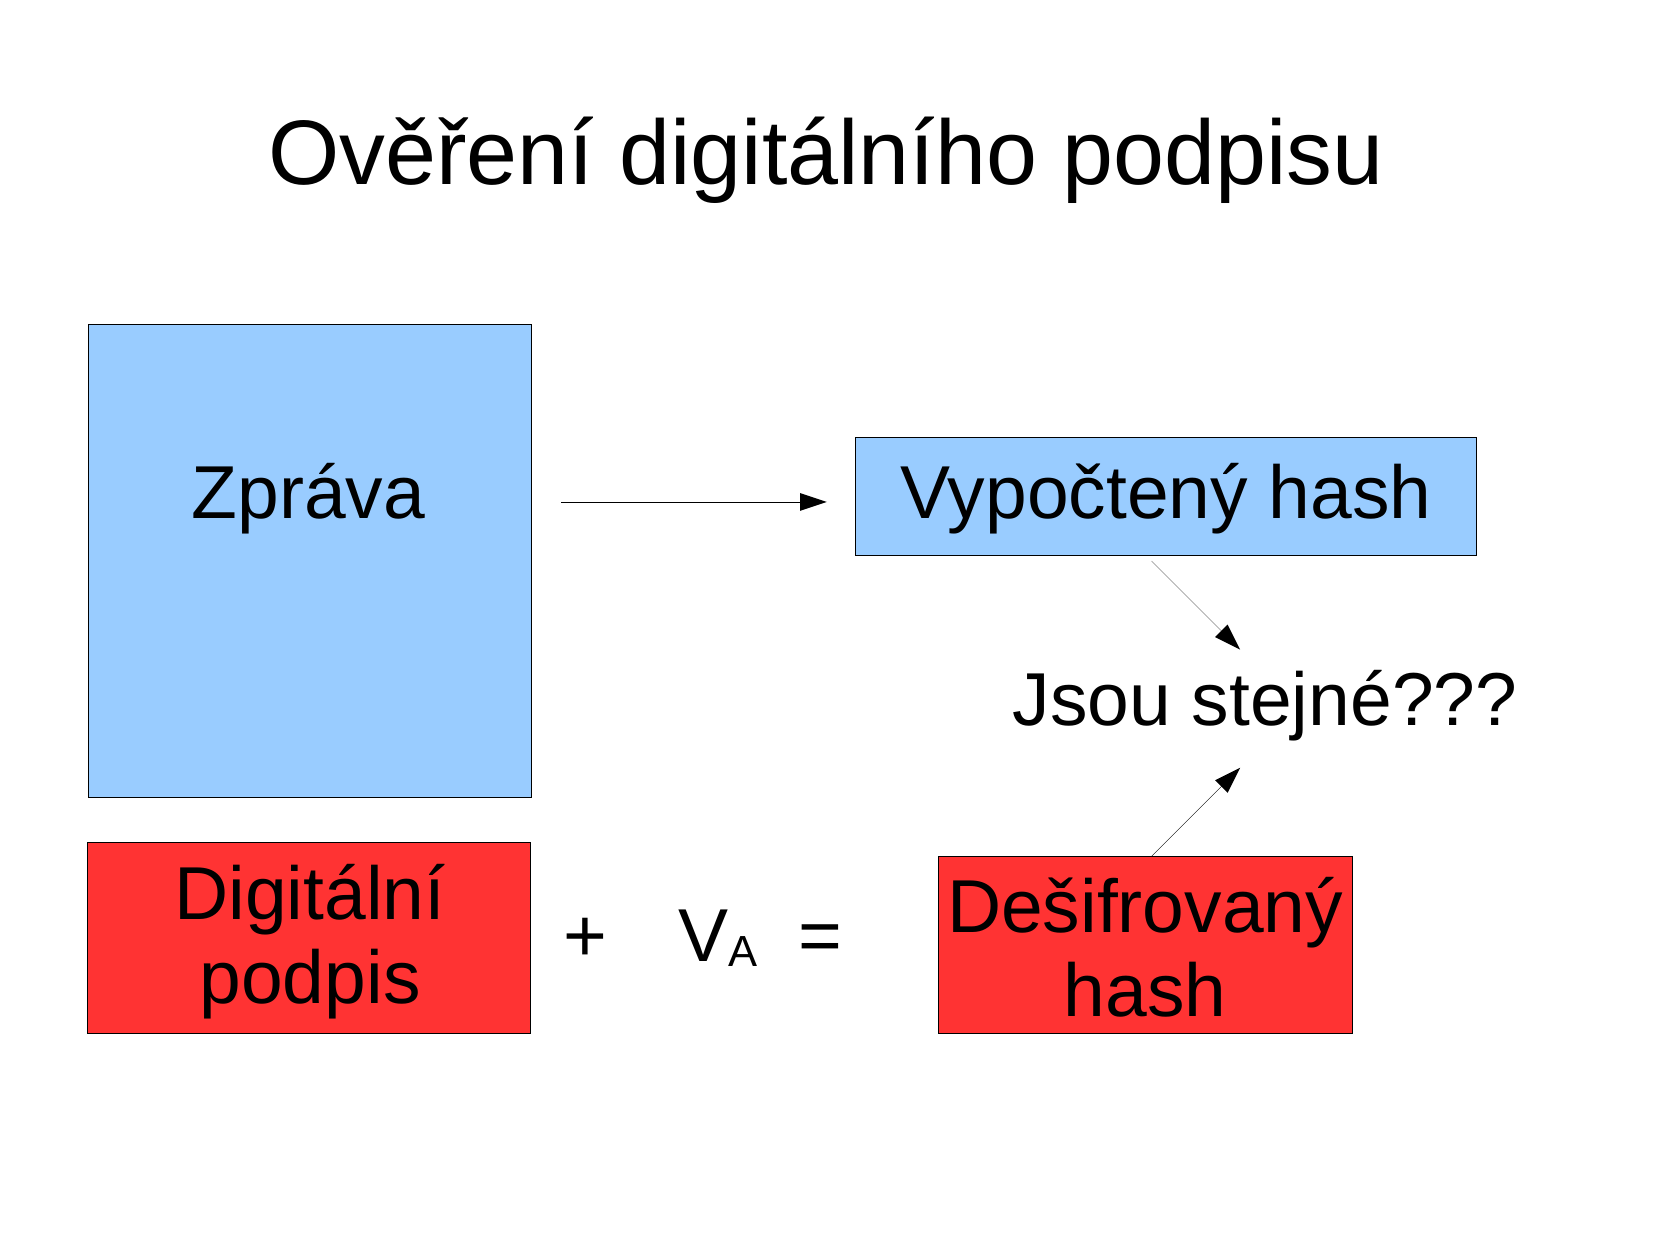

# Ověření digitálního podpisu
Zpráva
Vypočtený hash
Jsou stejné???
Digitální podpis
Dešifrovaný hash
+
VA =